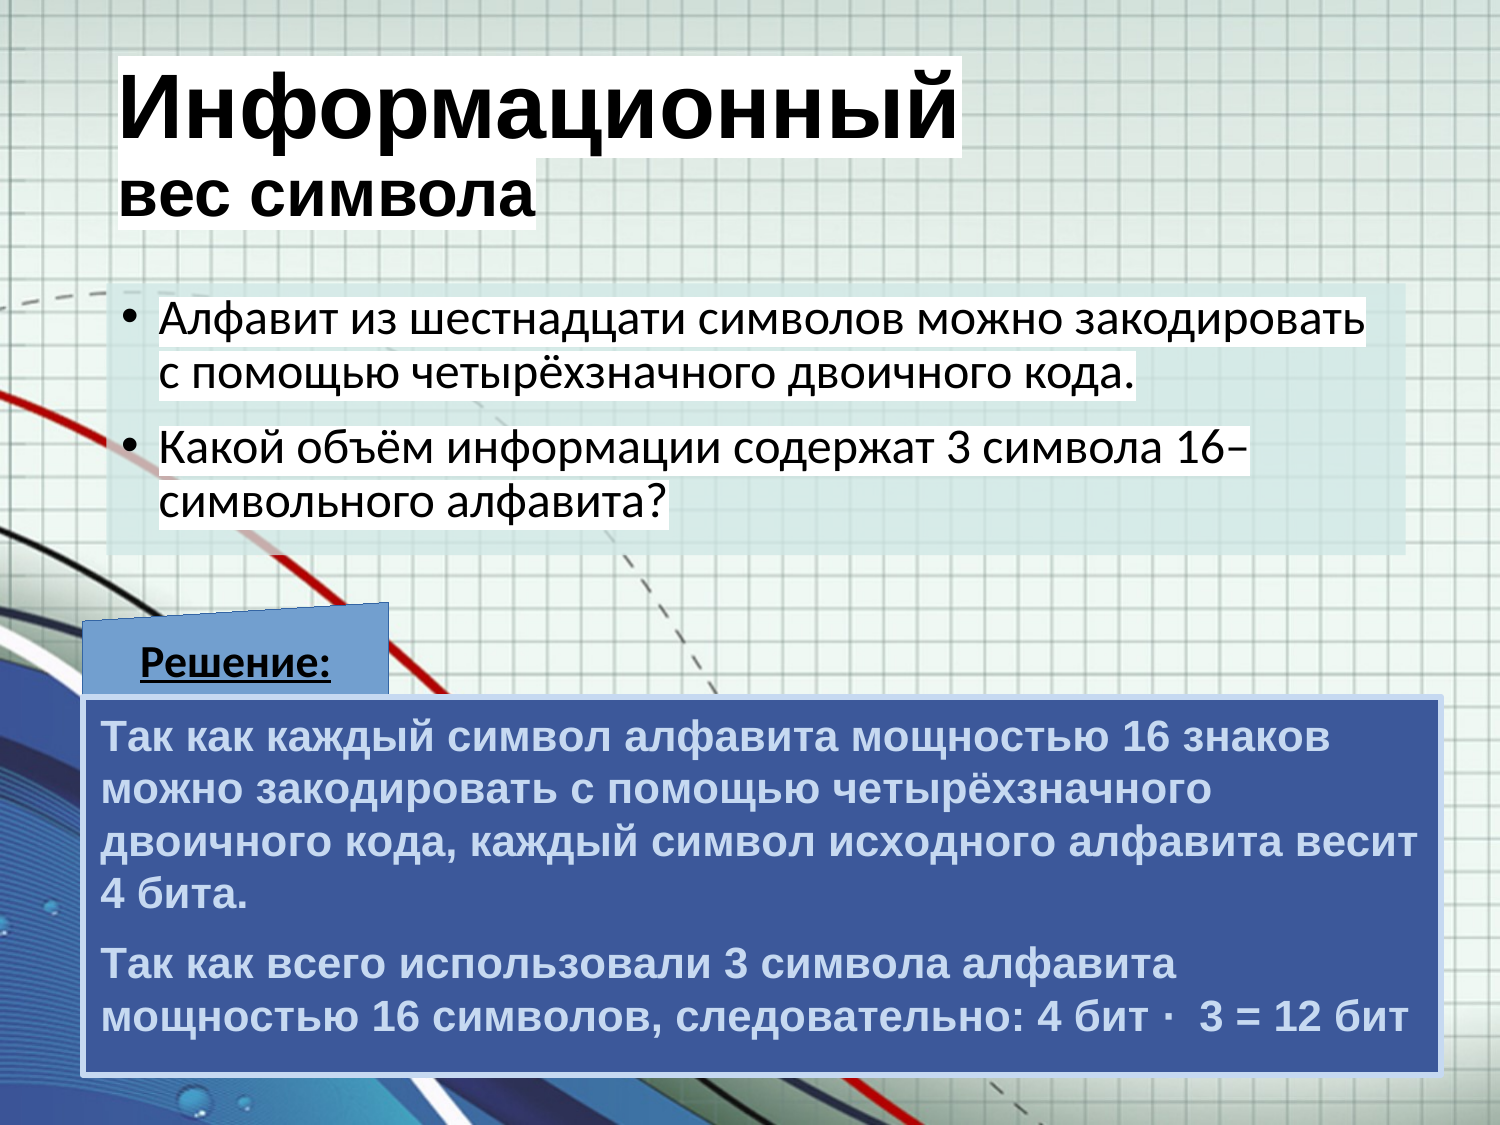

# Информационный вес символа
Алфавит из шестнадцати символов можно закодировать с помощью четырёхзначного двоичного кода.
Какой объём информации содержат 3 символа 16–символьного алфавита?
Решение:
Так как каждый символ алфавита мощностью 16 знаков можно закодировать с помощью четырёхзначного двоичного кода, каждый символ исходного алфавита весит 4 бита.
Так как всего использовали 3 символа алфавита мощностью 16 символов, следовательно: 4 бит ∙ 3 = 12 бит